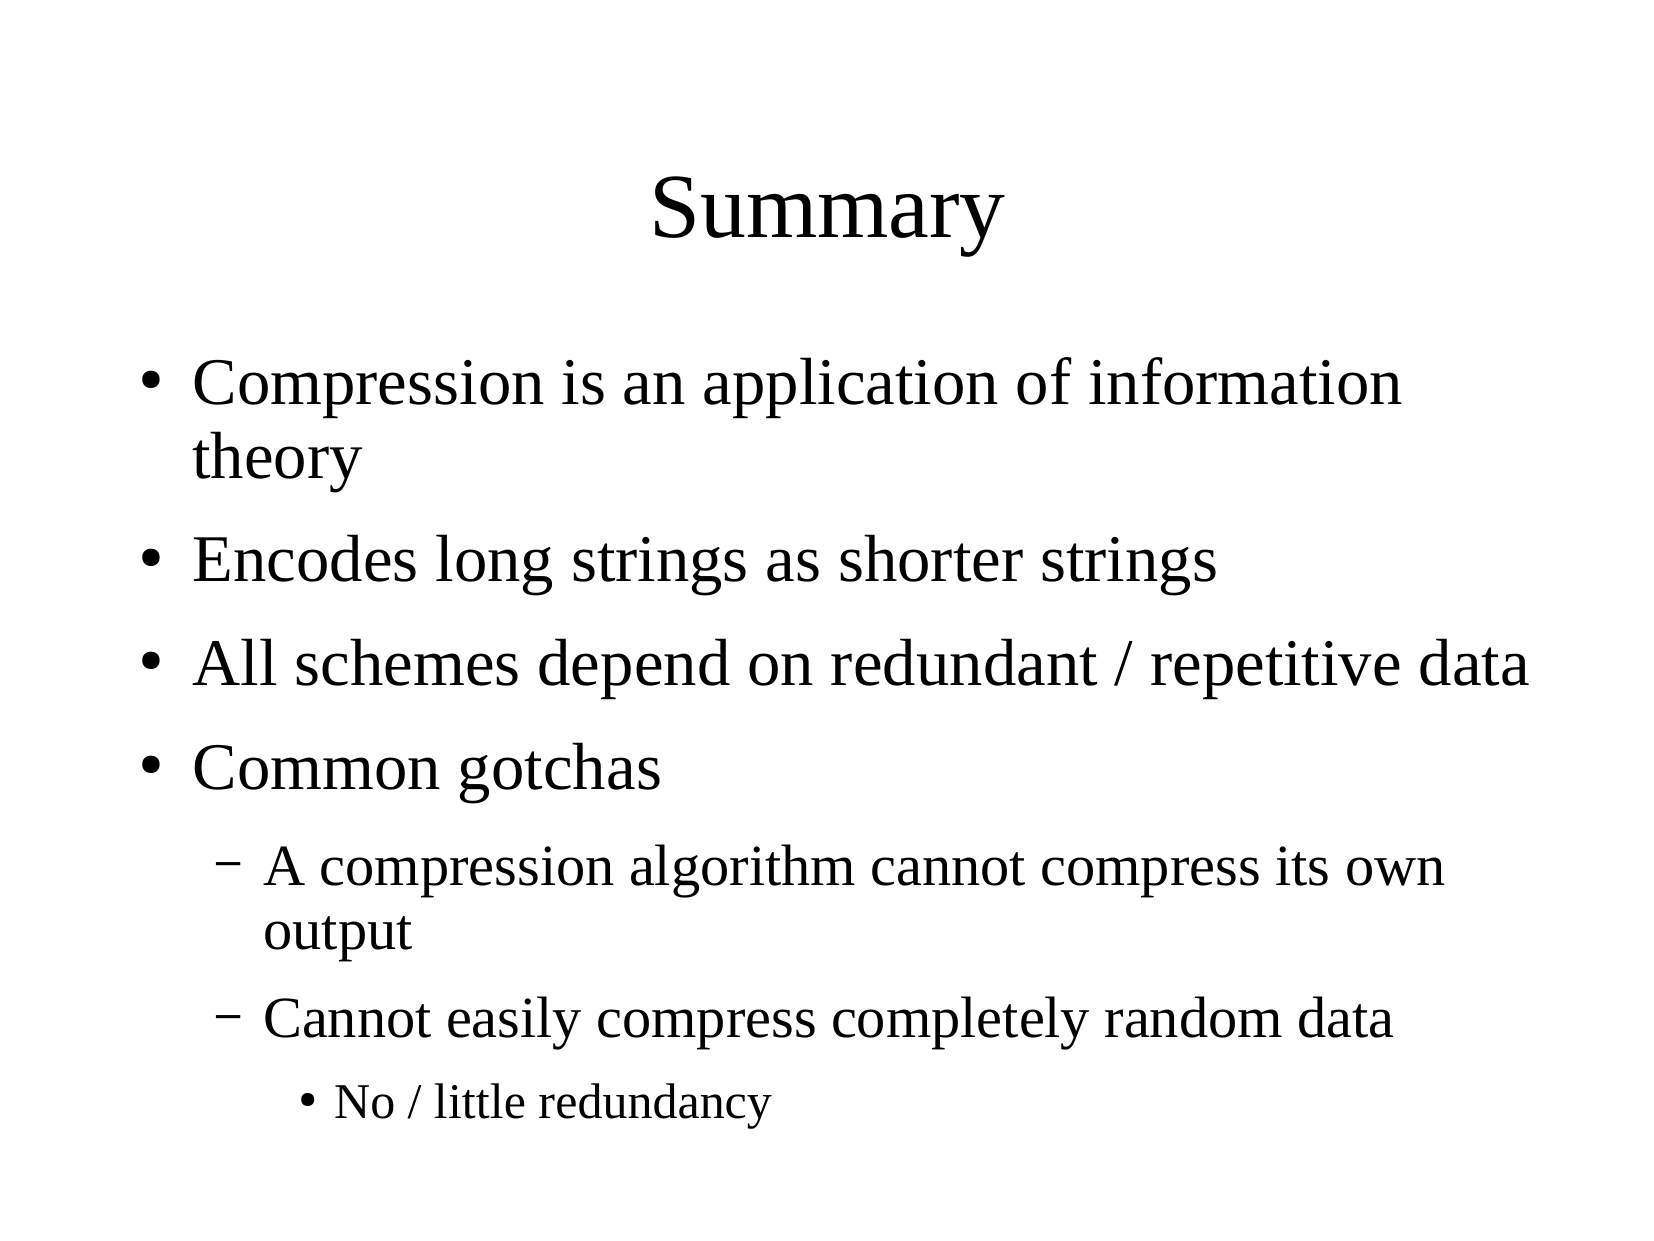

# Summary
Compression is an application of information theory
Encodes long strings as shorter strings
All schemes depend on redundant / repetitive data
Common gotchas
A compression algorithm cannot compress its own output
Cannot easily compress completely random data
No / little redundancy